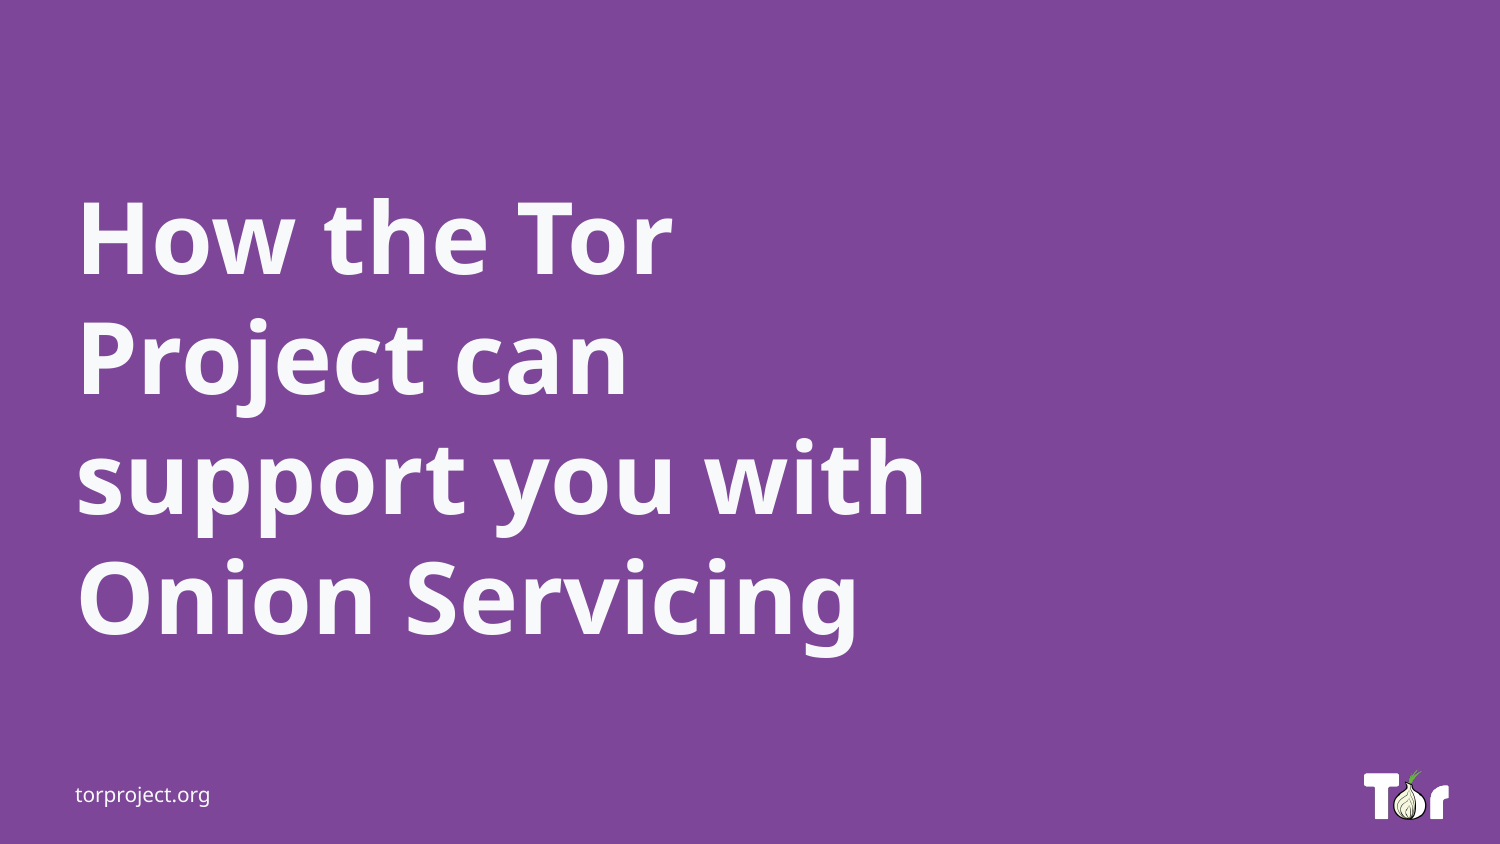

# How the Tor Project can support you with Onion Servicing